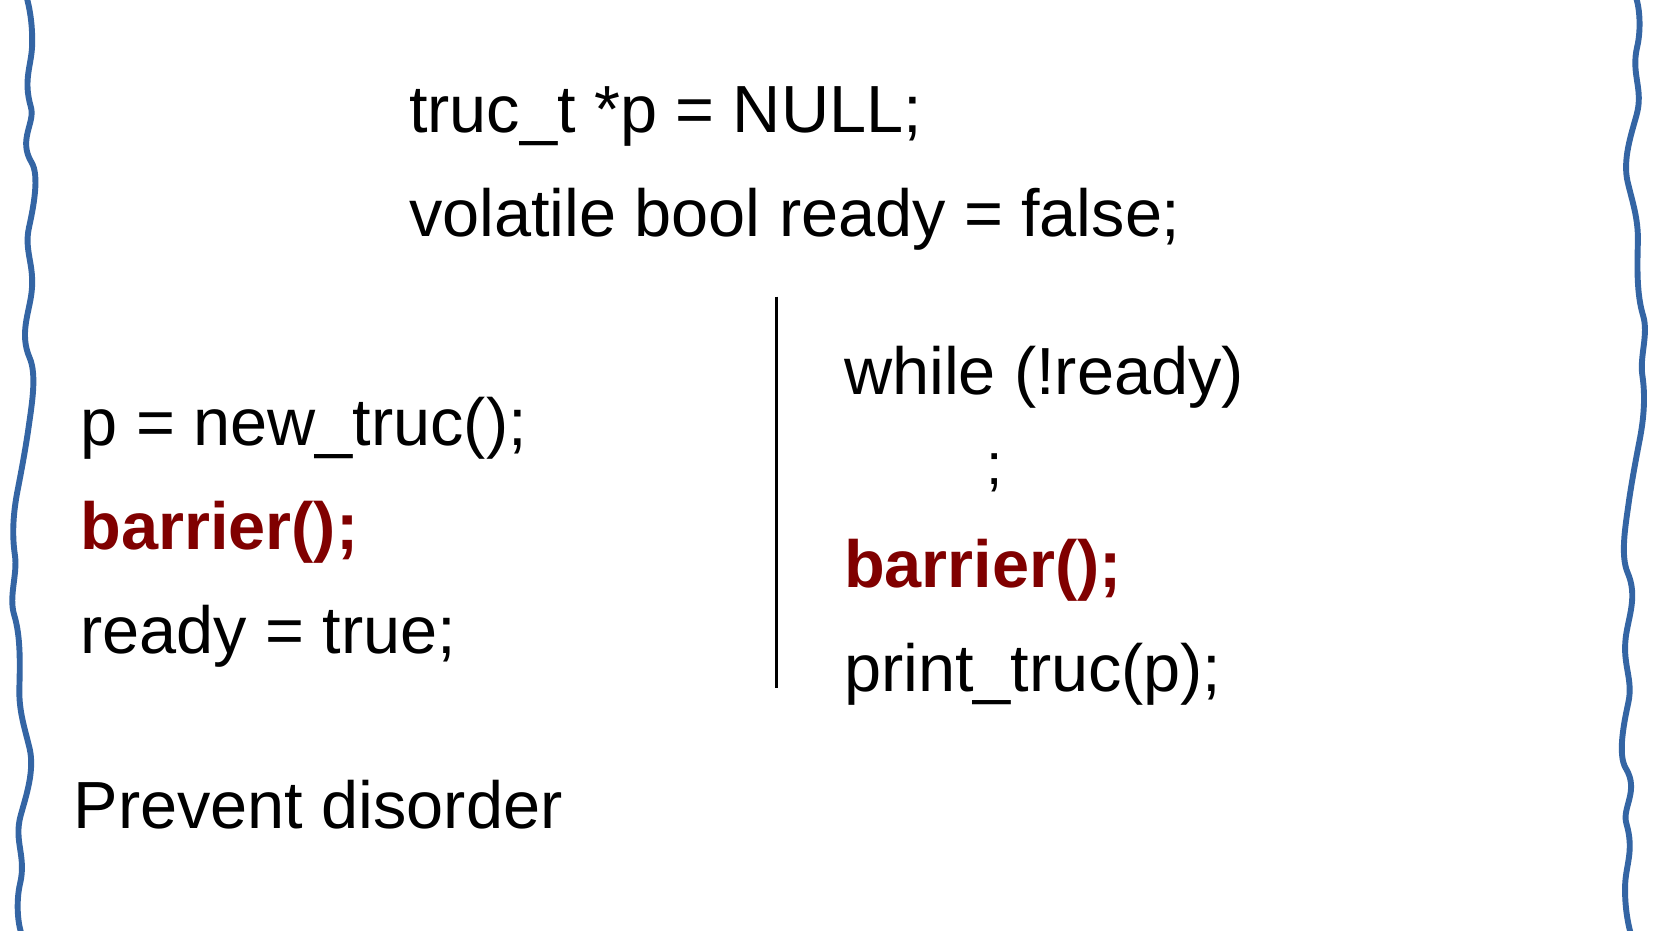

# truc_t *p = NULL;
volatile bool ready = false;
p = new_truc();
barrier();
ready = true;
while (!ready)
;
barrier();
print_truc(p);
Prevent disorder